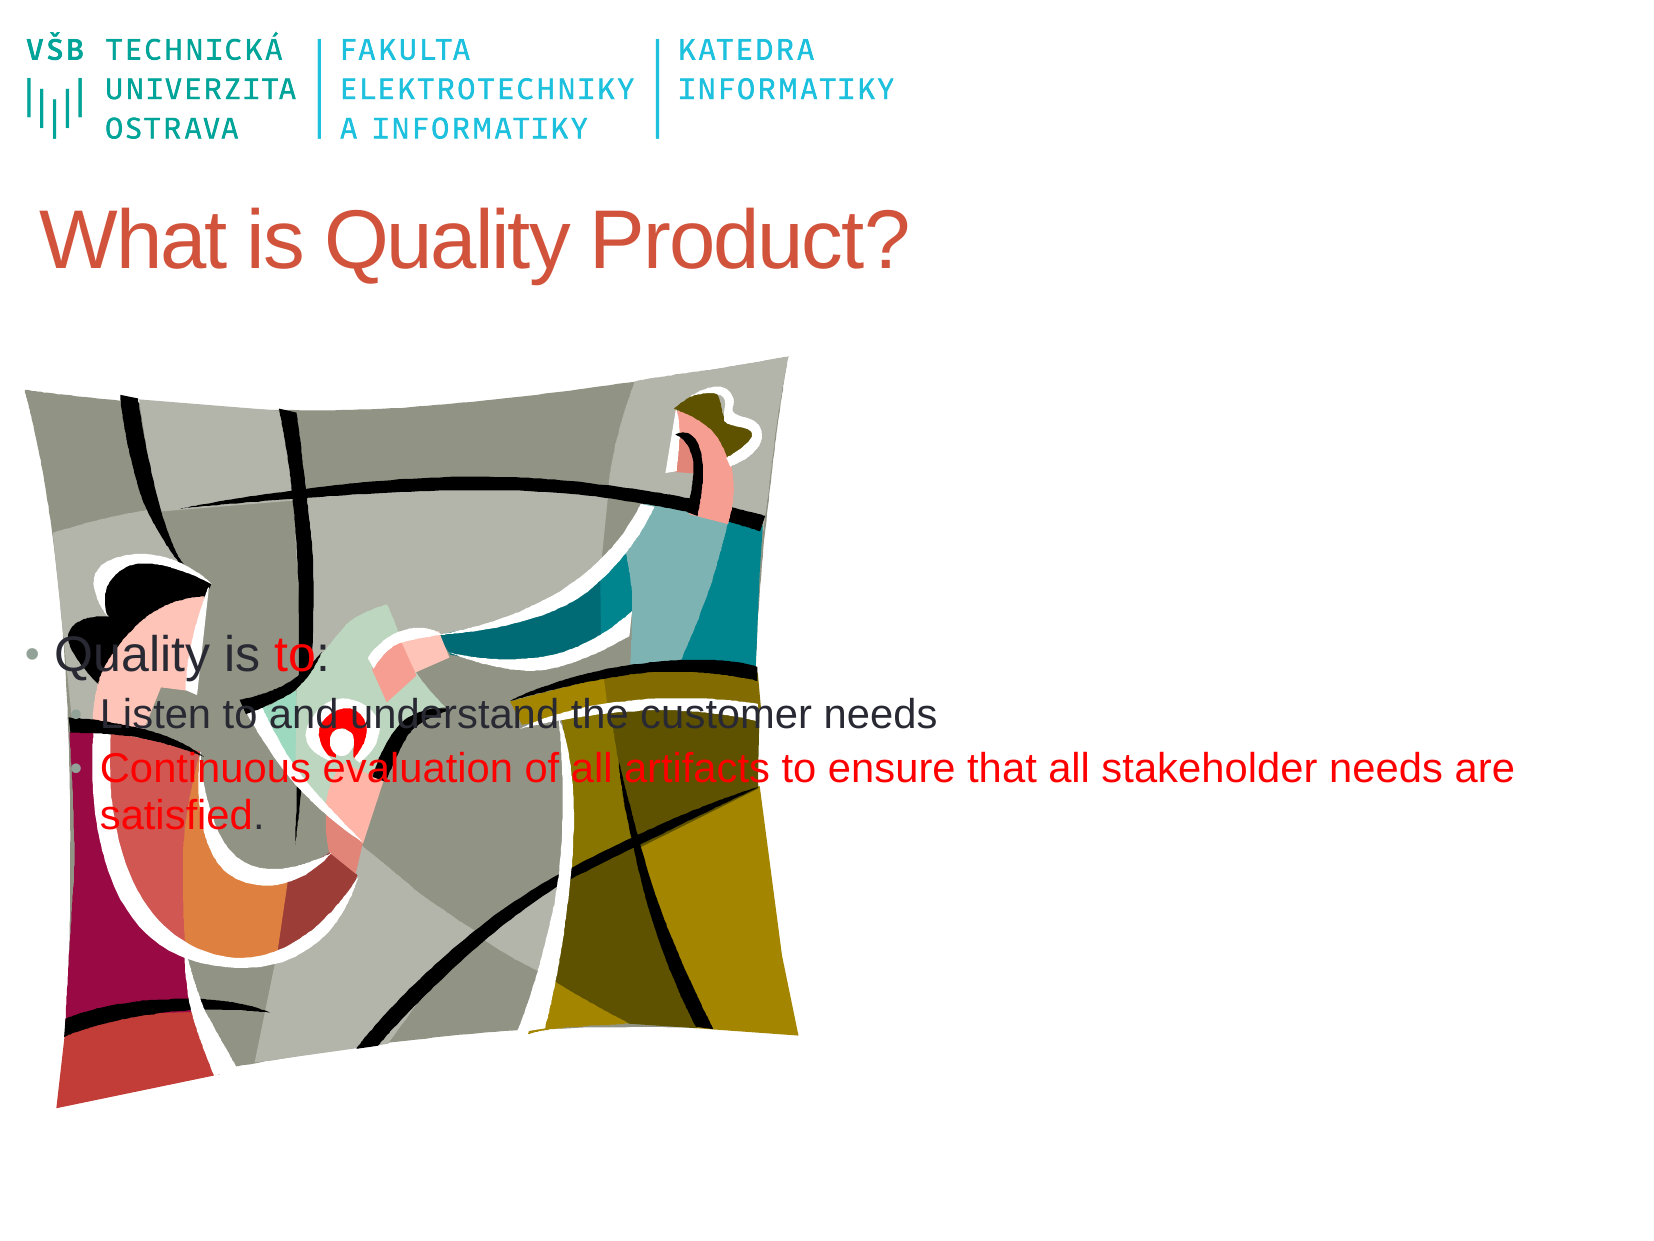

# What is Quality Product?
Quality is to:
Listen to and understand the customer needs
Continuous evaluation of all artifacts to ensure that all stakeholder needs are satisfied.